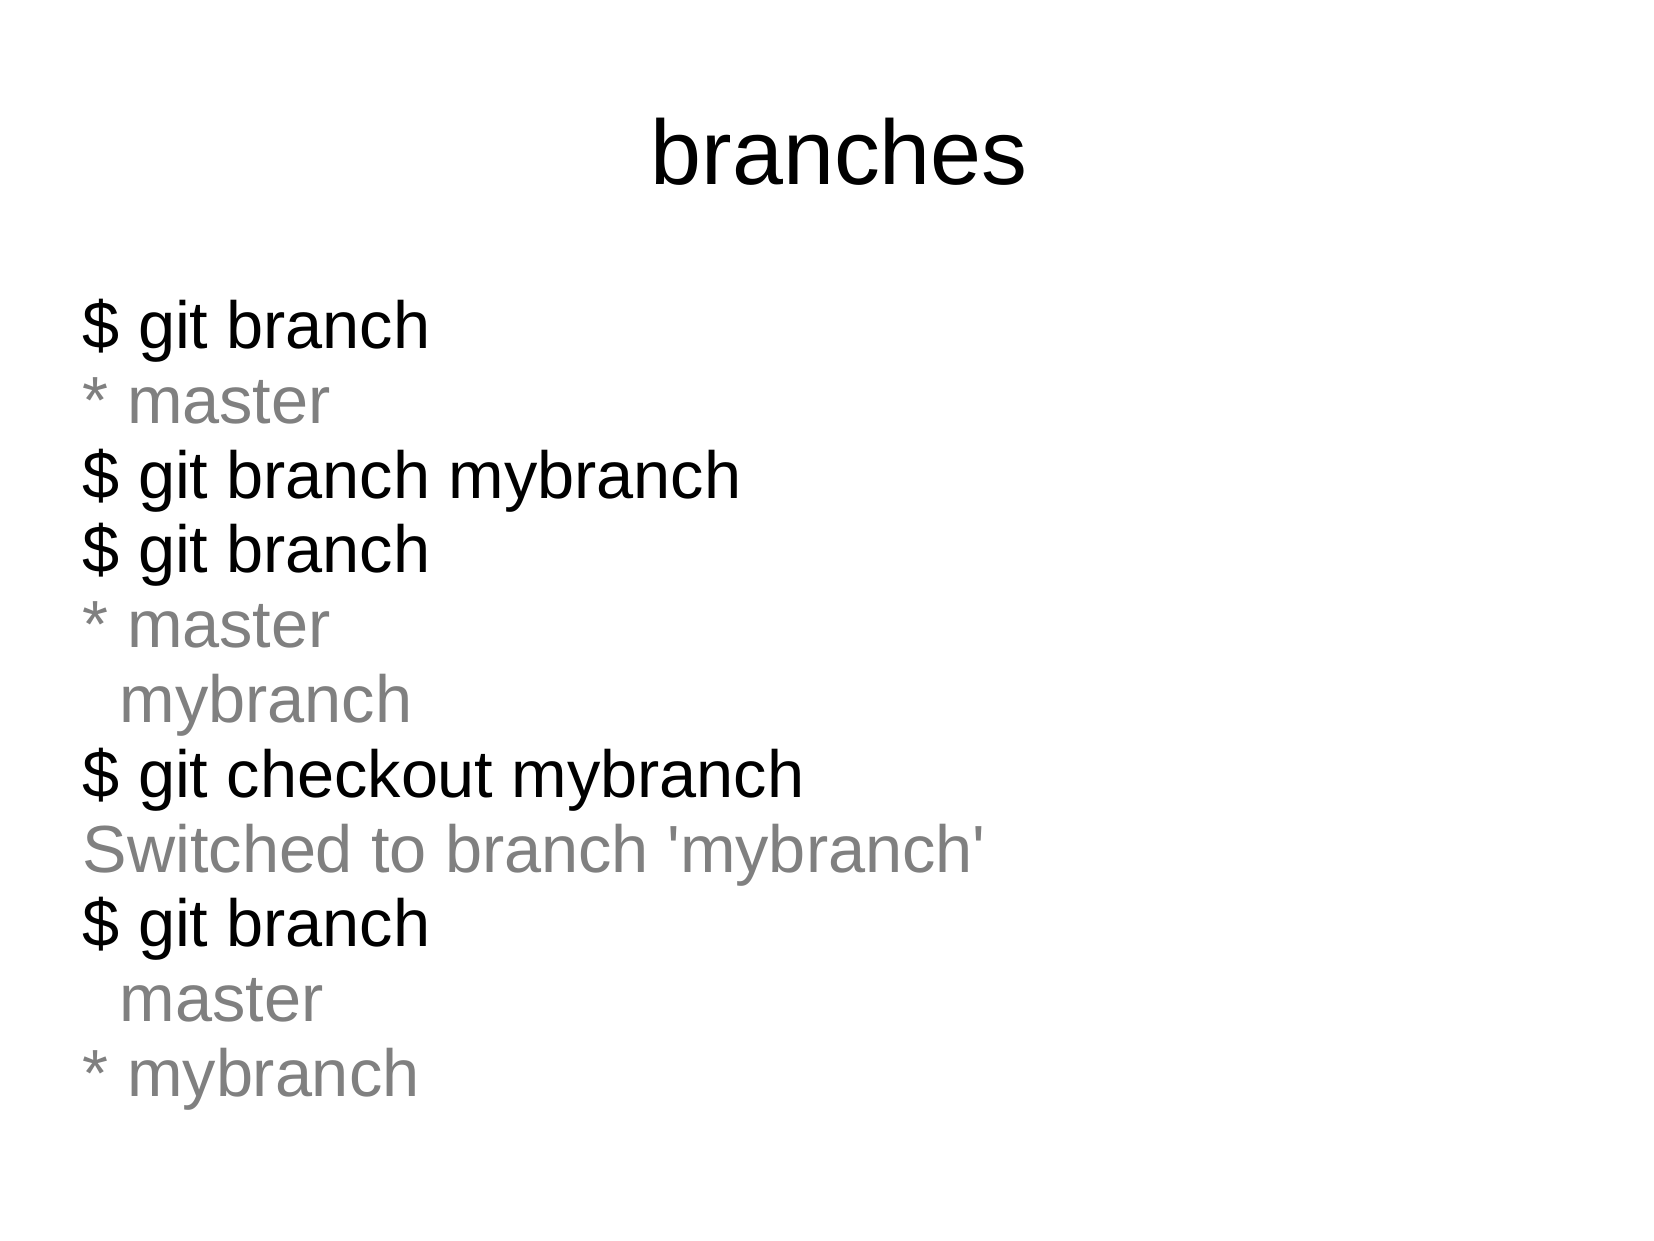

# branches
$ git branch
* master
$ git branch mybranch
$ git branch
* master
 mybranch
$ git checkout mybranch
Switched to branch 'mybranch'
$ git branch
 master
* mybranch